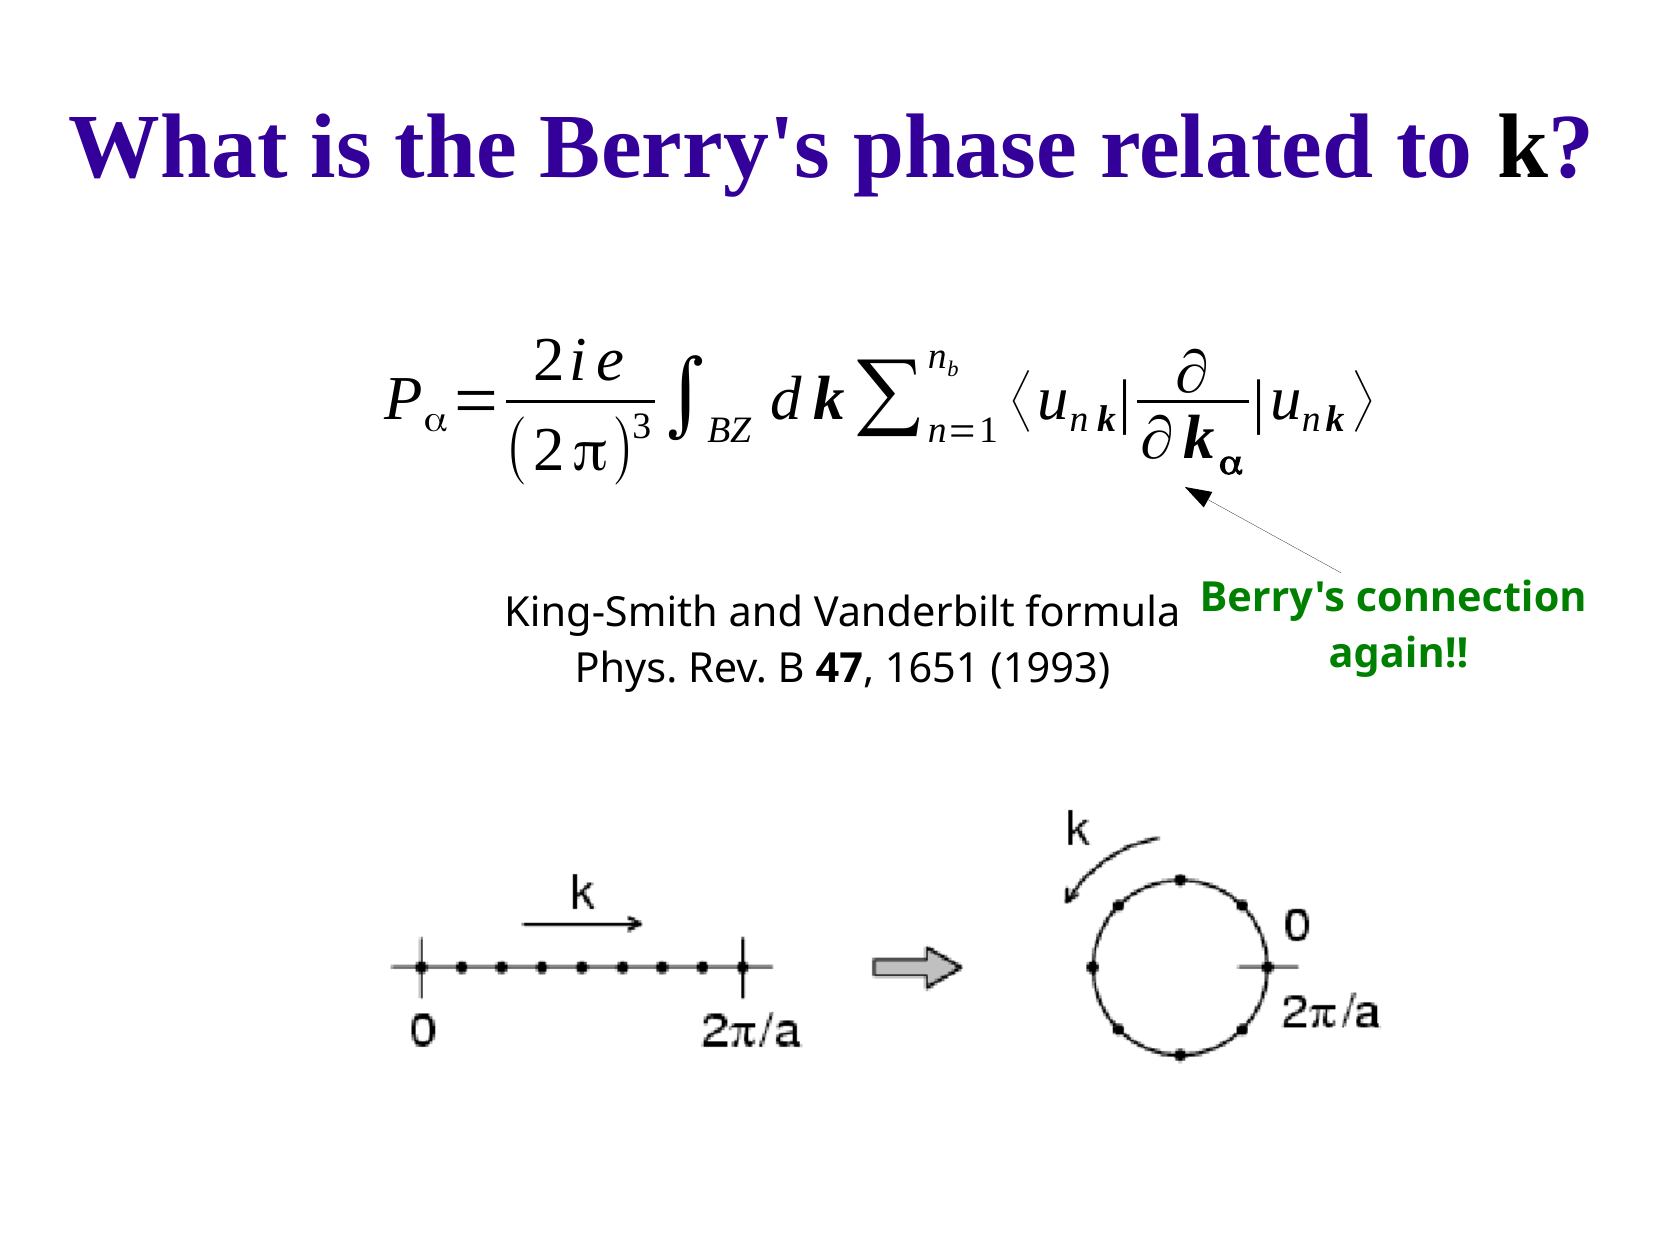

# What is the Berry's phase related to k?
Berry's connection
again!!
King-Smith and Vanderbilt formula
Phys. Rev. B 47, 1651 (1993)